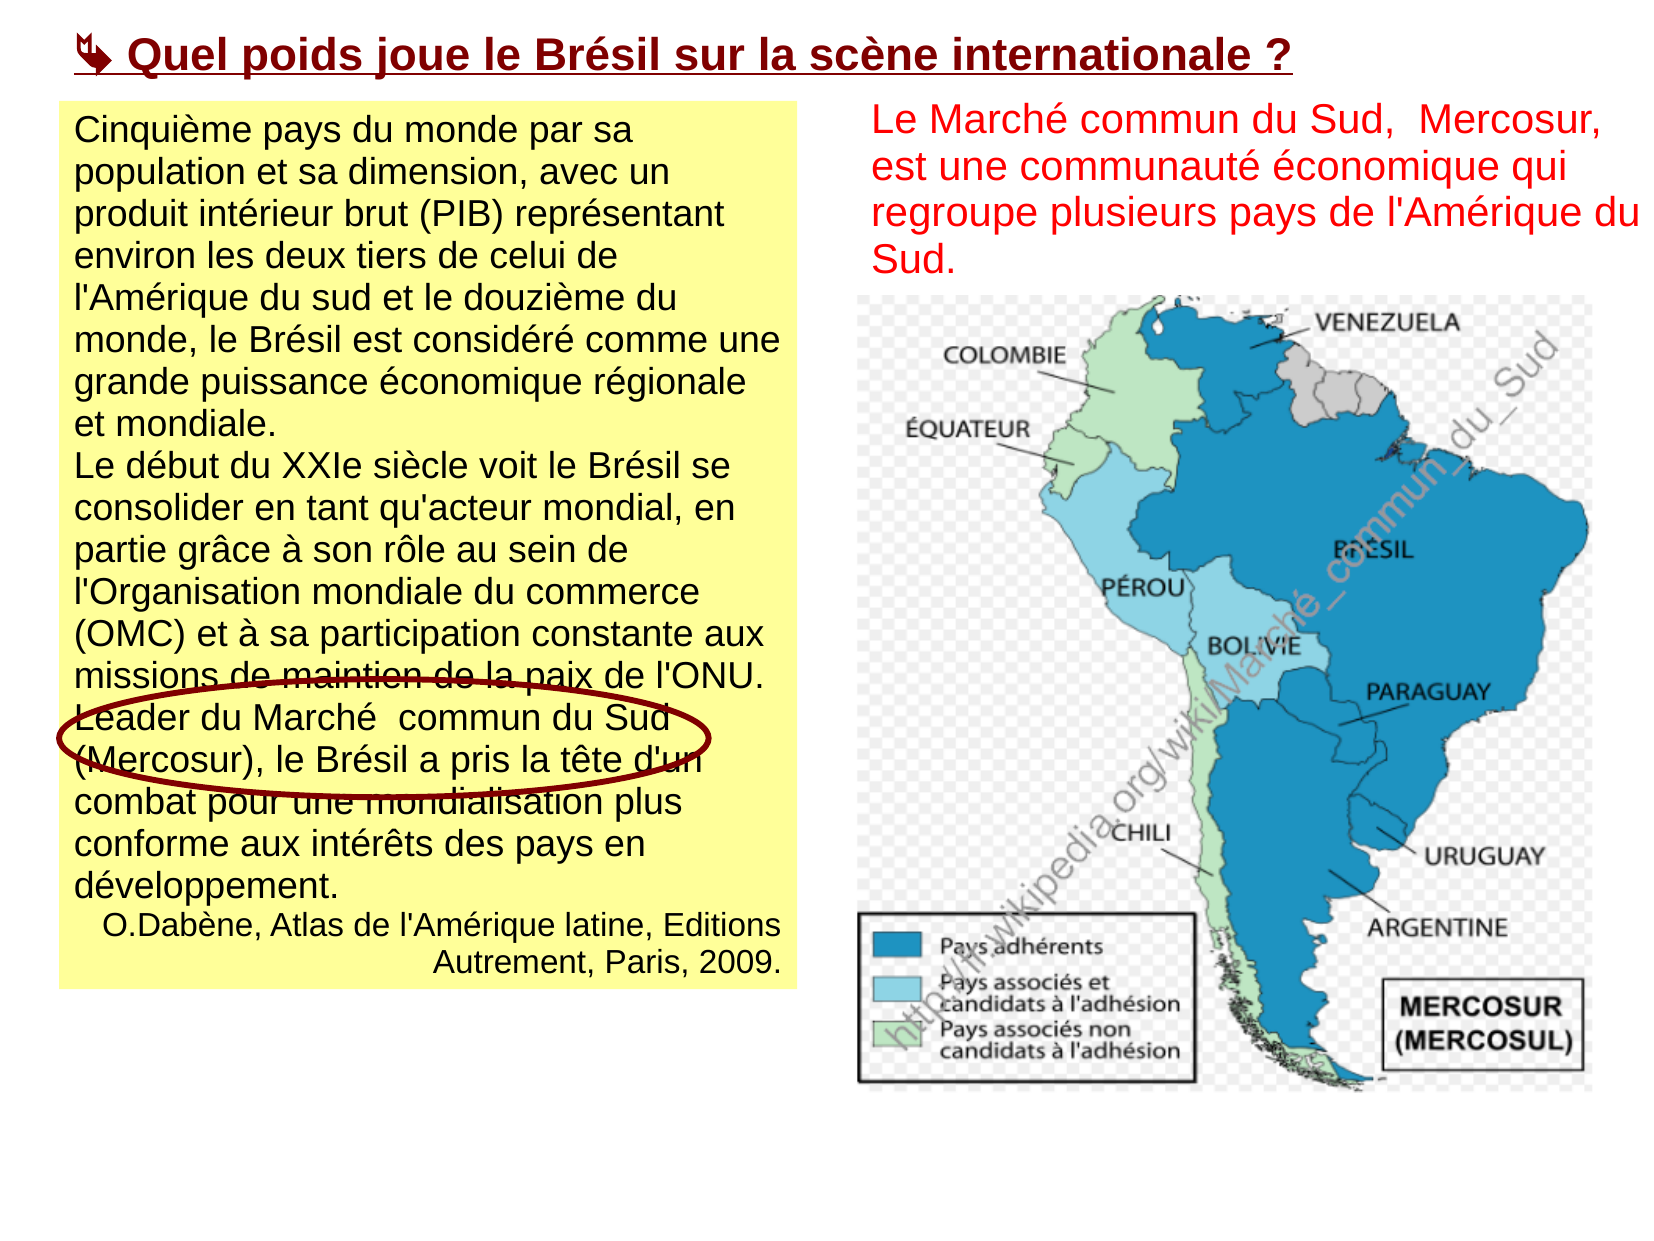

 Quel poids joue le Brésil sur la scène internationale ?
Le Marché commun du Sud, Mercosur, est une communauté économique qui regroupe plusieurs pays de l'Amérique du Sud.
Cinquième pays du monde par sa population et sa dimension, avec un produit intérieur brut (PIB) représentant environ les deux tiers de celui de l'Amérique du sud et le douzième du monde, le Brésil est considéré comme une grande puissance économique régionale et mondiale.
Le début du XXIe siècle voit le Brésil se consolider en tant qu'acteur mondial, en partie grâce à son rôle au sein de l'Organisation mondiale du commerce (OMC) et à sa participation constante aux missions de maintien de la paix de l'ONU. Leader du Marché commun du Sud (Mercosur), le Brésil a pris la tête d'un combat pour une mondialisation plus conforme aux intérêts des pays en développement.
O.Dabène, Atlas de l'Amérique latine, Editions Autrement, Paris, 2009.